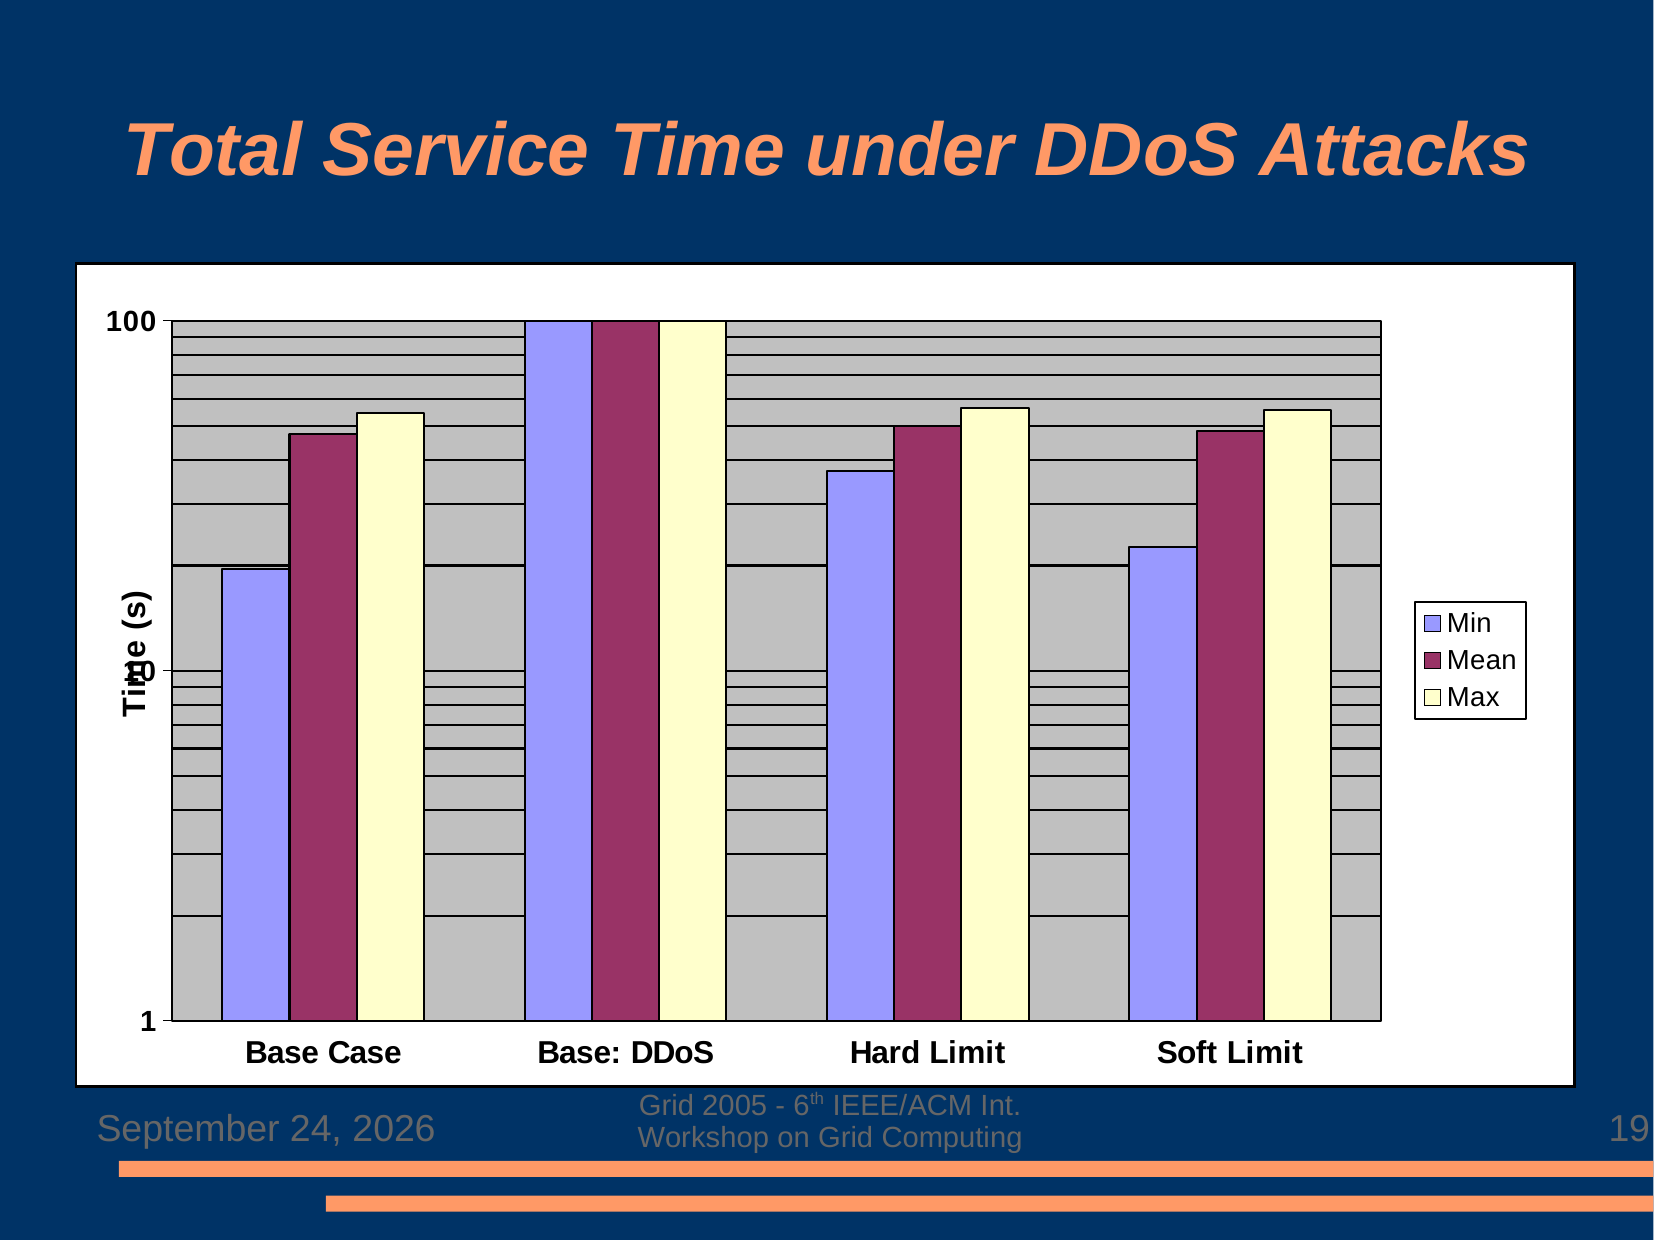

# Total Service Time under DDoS Attacks
### Chart
| Category | Min | Mean | Max |
|---|---|---|---|
| Base Case | 19.542066 | 47.5180462727273 | 54.548681 |
| Base: DDoS | 100.0 | 100.0 | 100.0 |
| Hard Limit | 37.294725 | 50.0489516666667 | 56.273588 |
| Soft Limit | 22.56697 | 48.3082280606061 | 55.72324 |